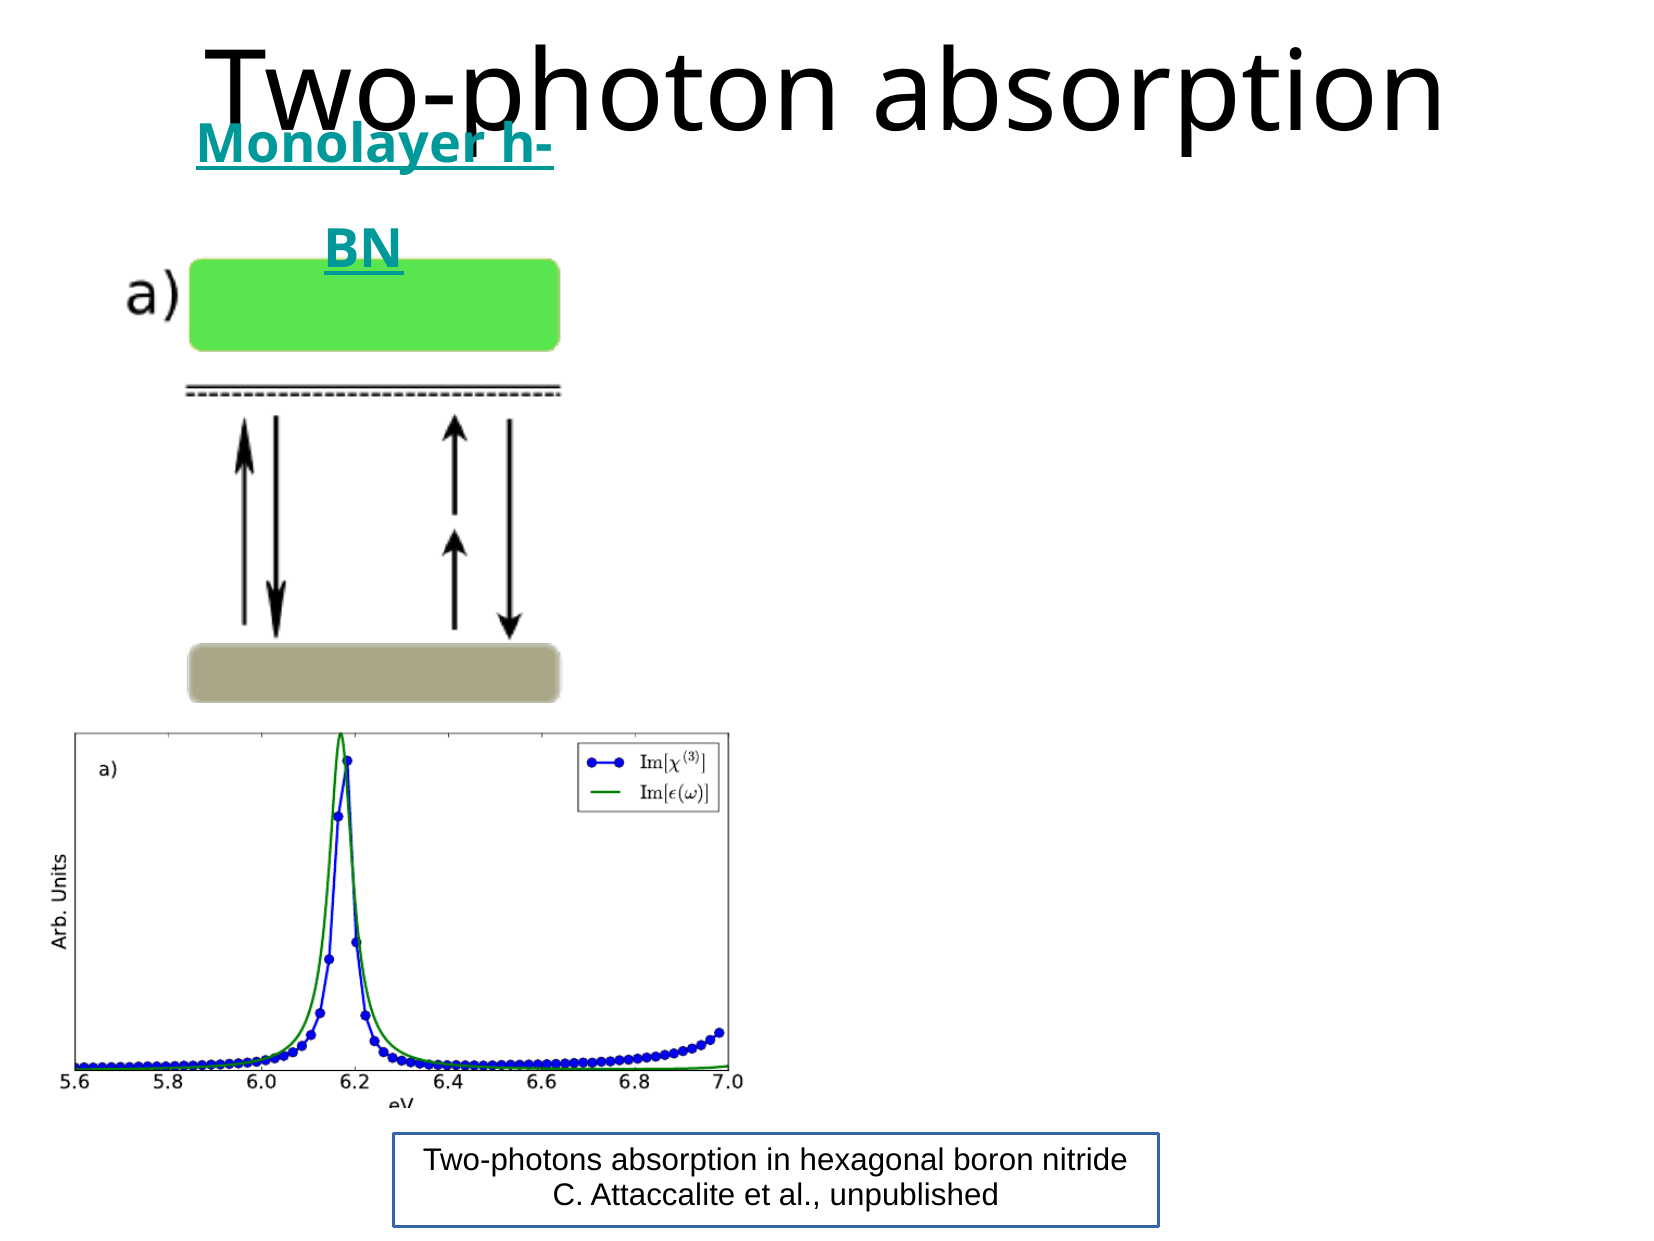

# Two-photon absorption
Monolayer h-BN
Two-photons absorption in hexagonal boron nitride
C. Attaccalite et al., unpublished